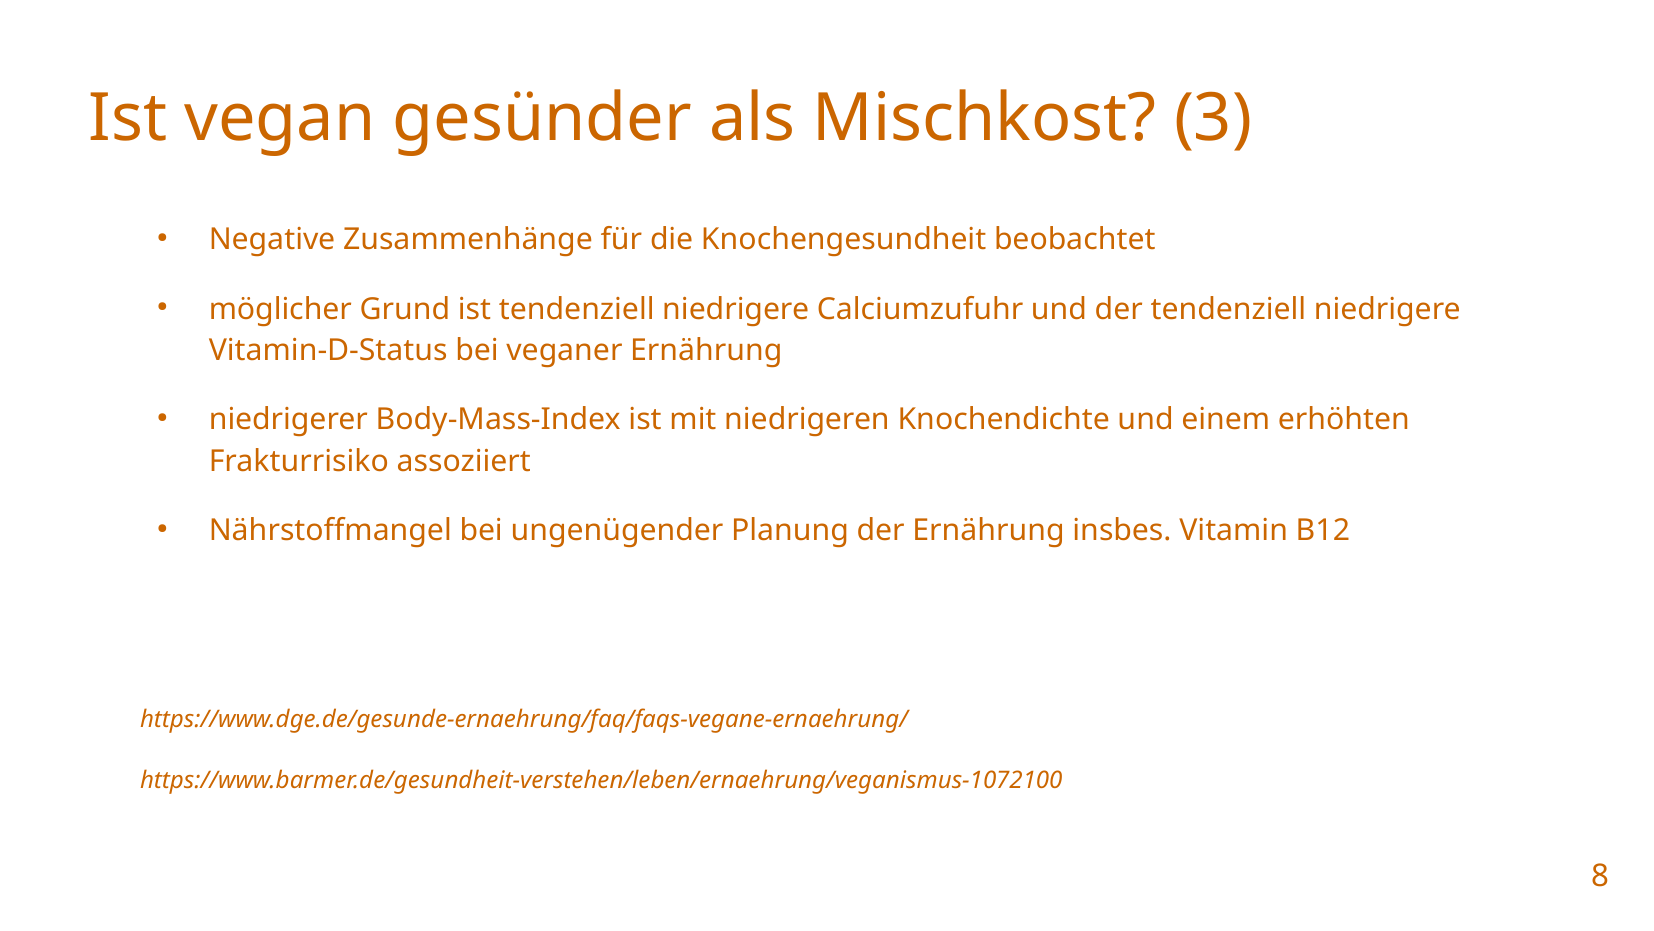

# Ist vegan gesünder als Mischkost? (3)
Negative Zusammenhänge für die Knochengesundheit beobachtet
möglicher Grund ist tendenziell niedrigere Calciumzufuhr und der tendenziell niedrigere Vitamin-D-Status bei veganer Ernährung
niedrigerer Body-Mass-Index ist mit niedrigeren Knochendichte und einem erhöhten Frakturrisiko assoziiert
Nährstoffmangel bei ungenügender Planung der Ernährung insbes. Vitamin B12
https://www.dge.de/gesunde-ernaehrung/faq/faqs-vegane-ernaehrung/
https://www.barmer.de/gesundheit-verstehen/leben/ernaehrung/veganismus-1072100